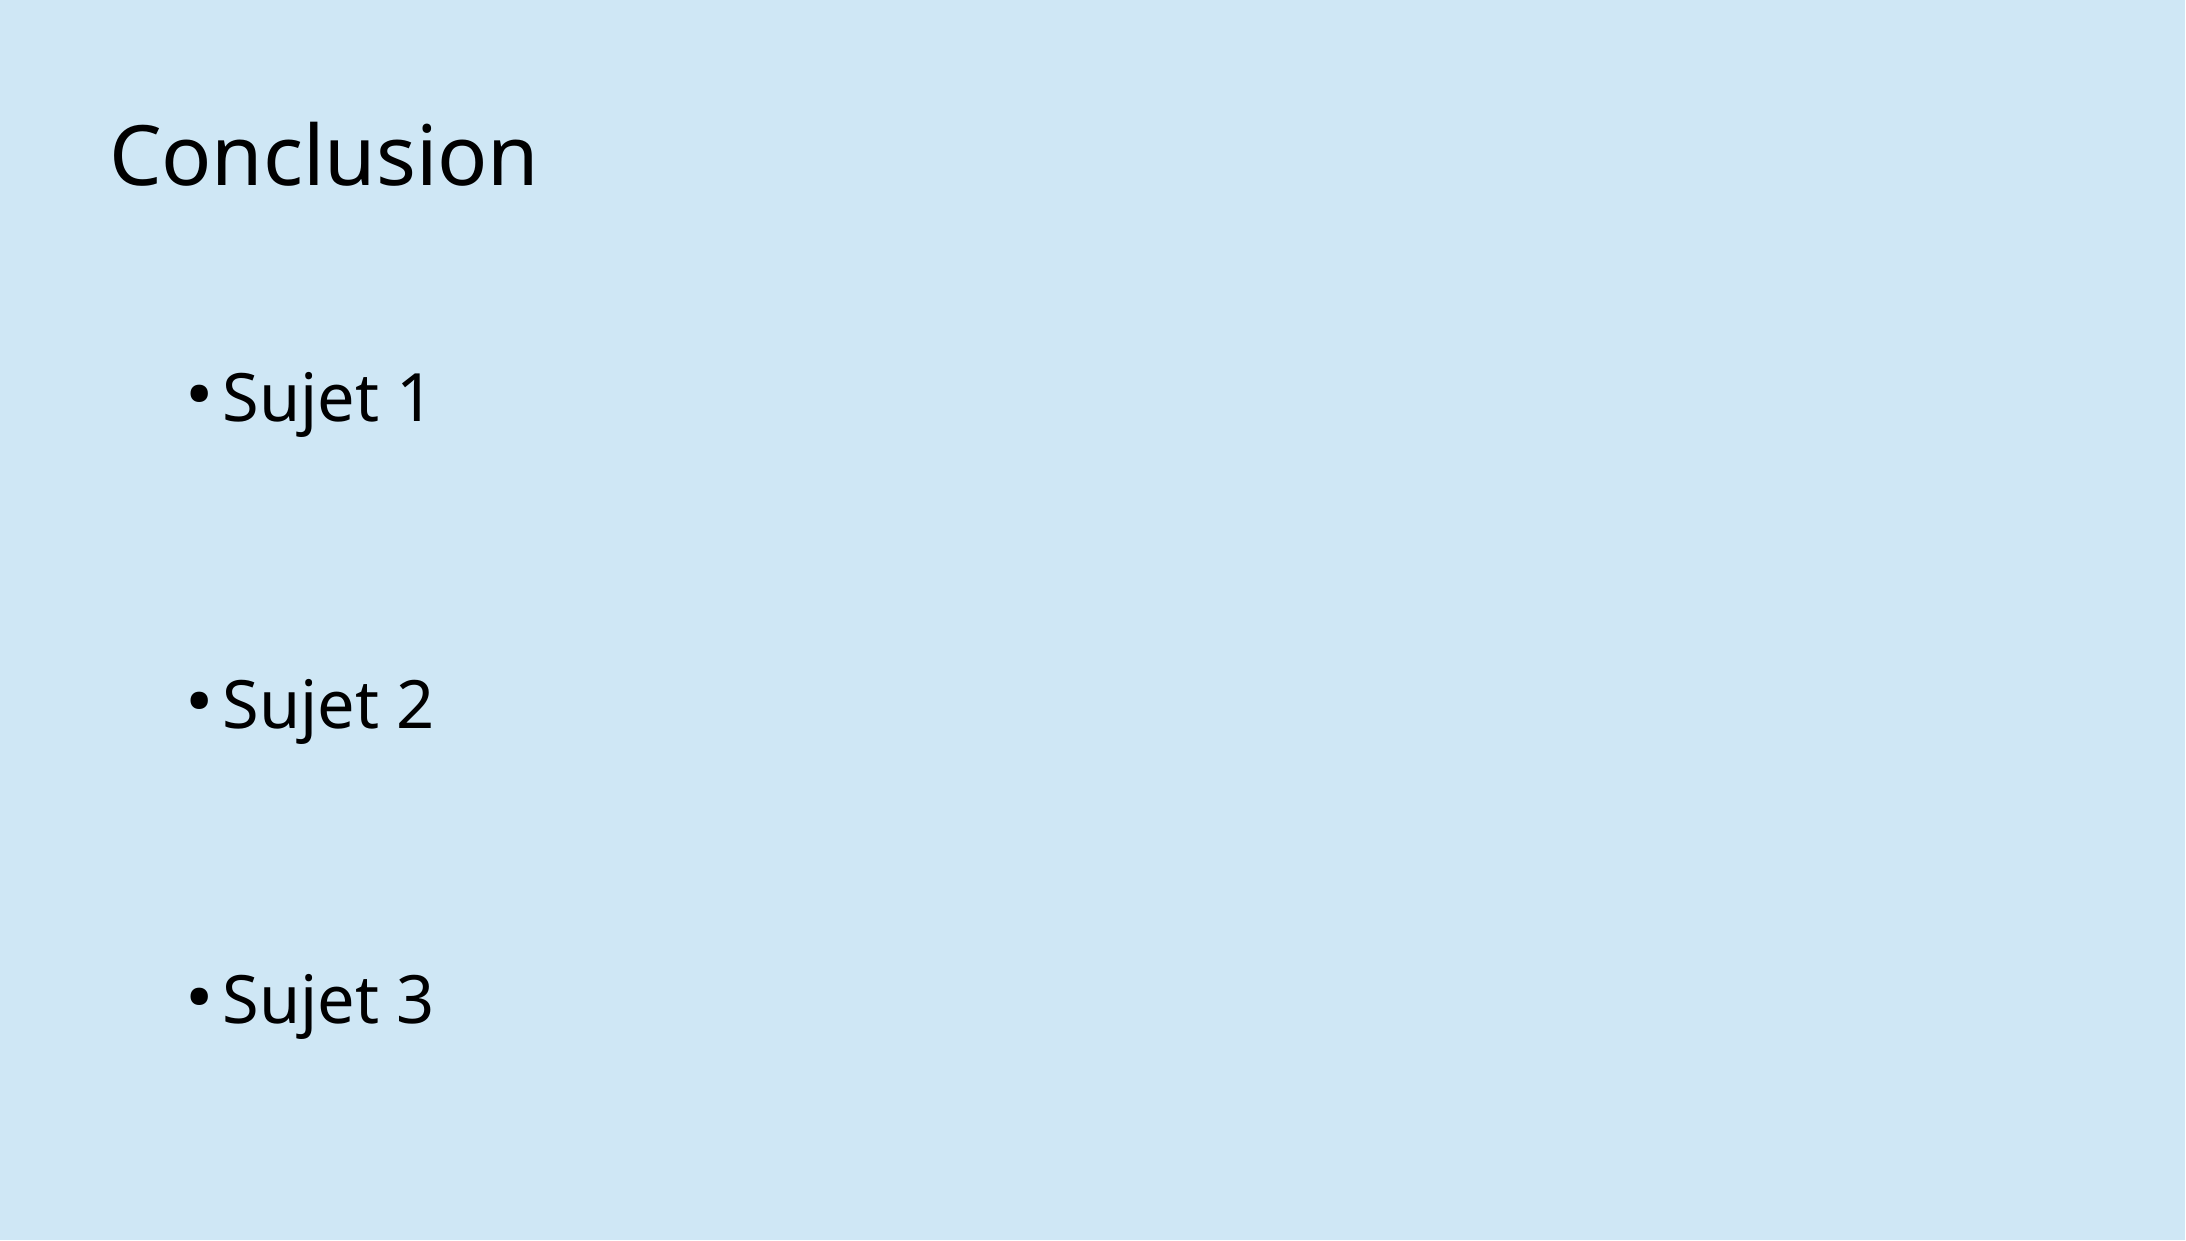

# Conclusion
Sujet 1
Sujet 2
Sujet 3